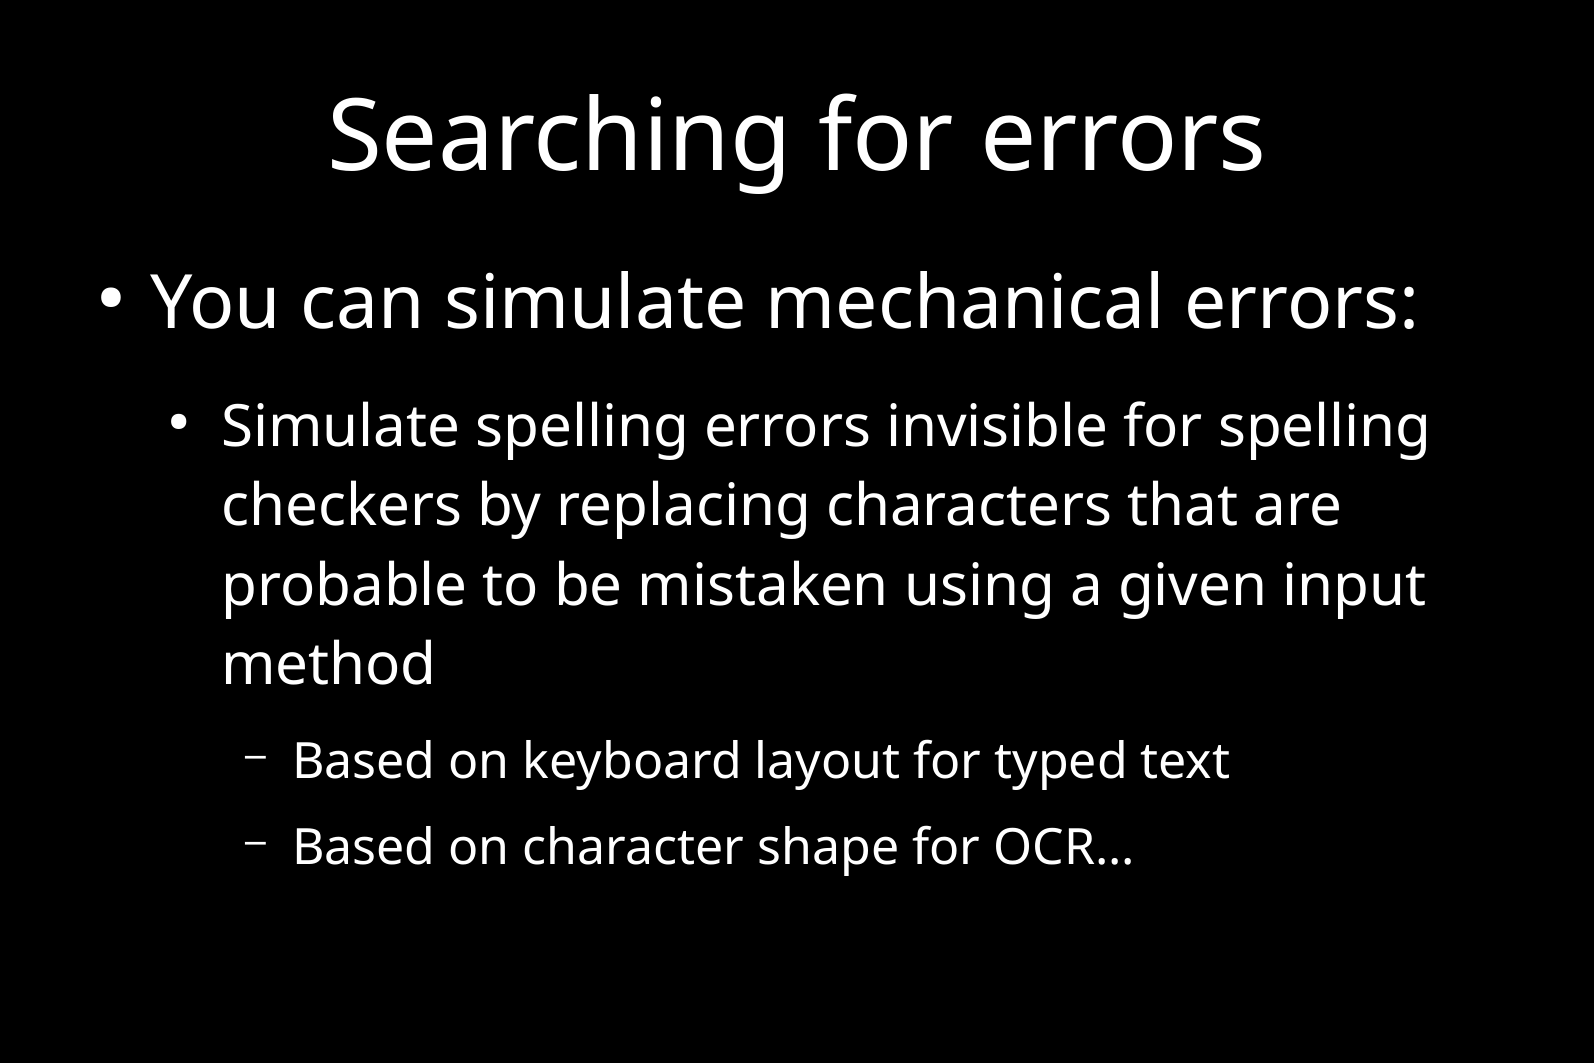

# Searching for errors
You can simulate mechanical errors:
Simulate spelling errors invisible for spelling checkers by replacing characters that are probable to be mistaken using a given input method
Based on keyboard layout for typed text
Based on character shape for OCR...